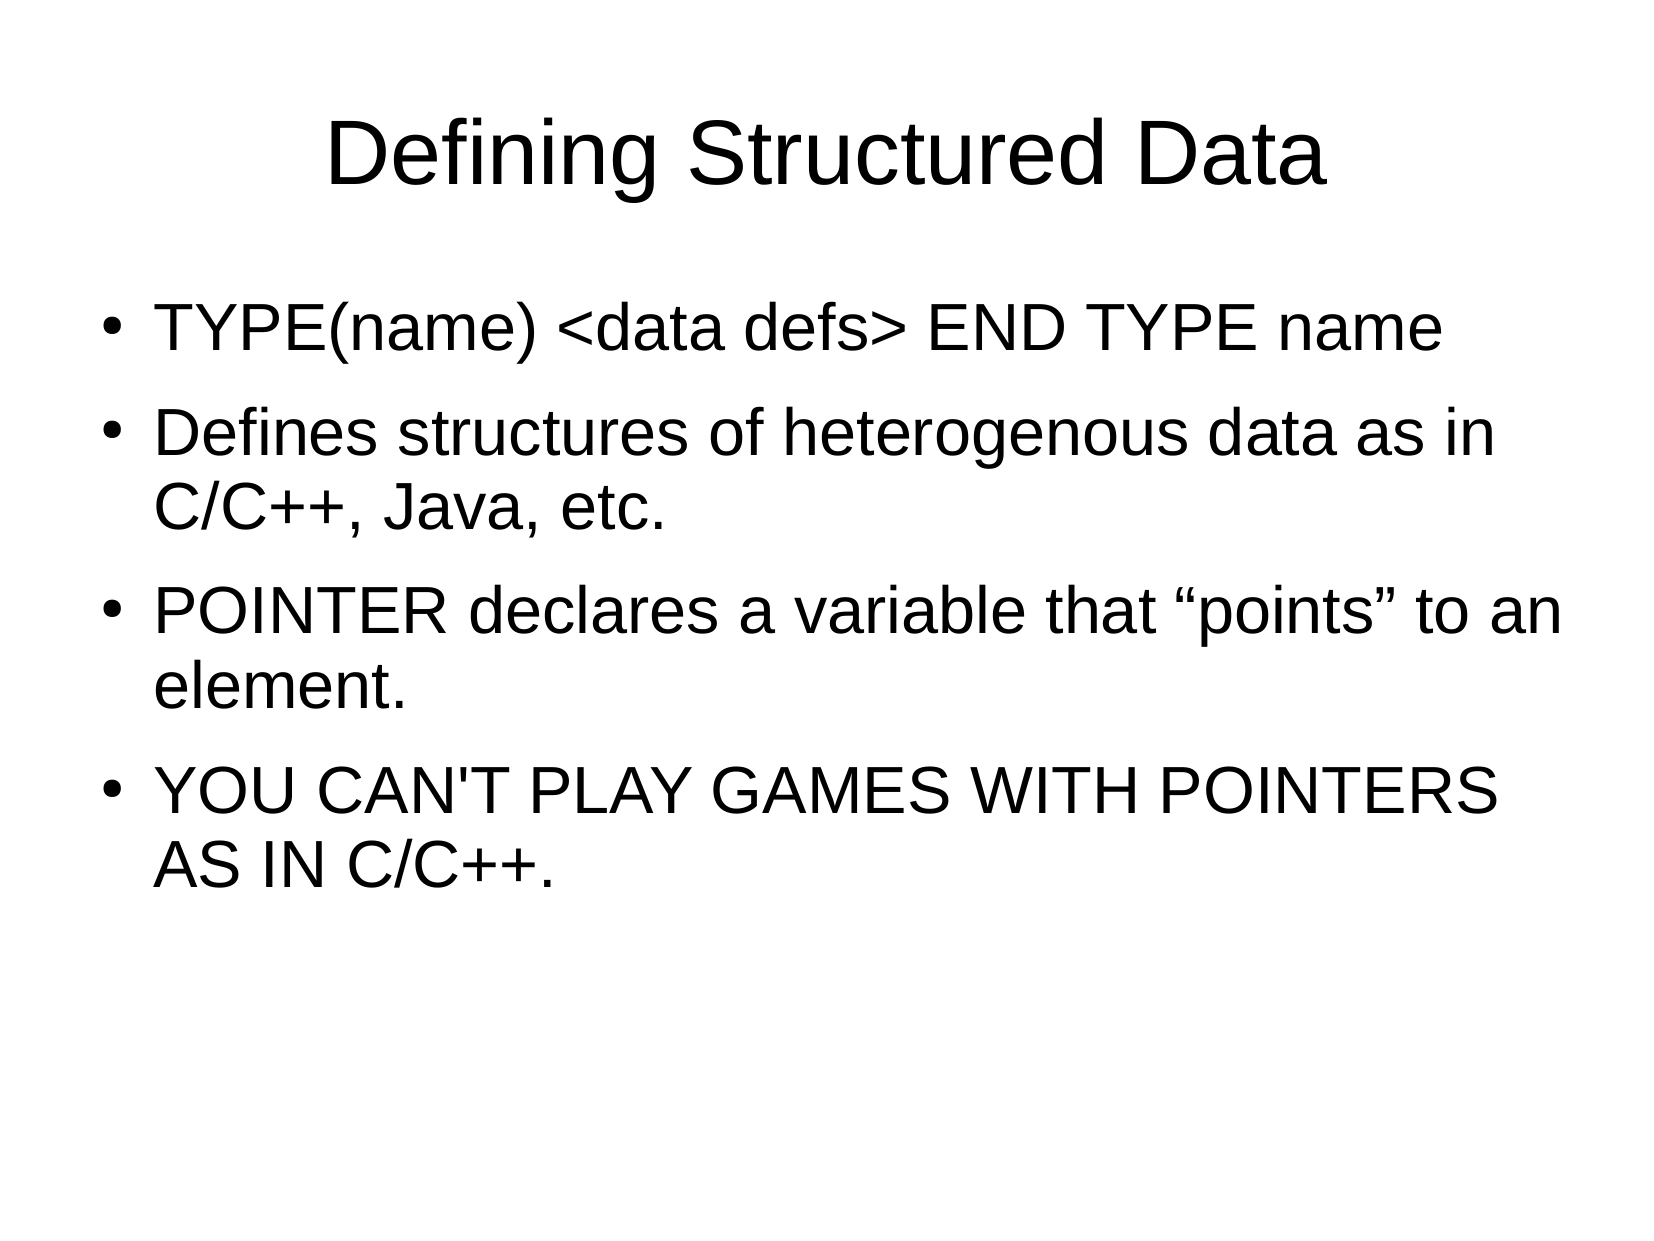

# Defining Structured Data
TYPE(name) <data defs> END TYPE name
Defines structures of heterogenous data as in C/C++, Java, etc.
POINTER declares a variable that “points” to an element.
YOU CAN'T PLAY GAMES WITH POINTERS AS IN C/C++.